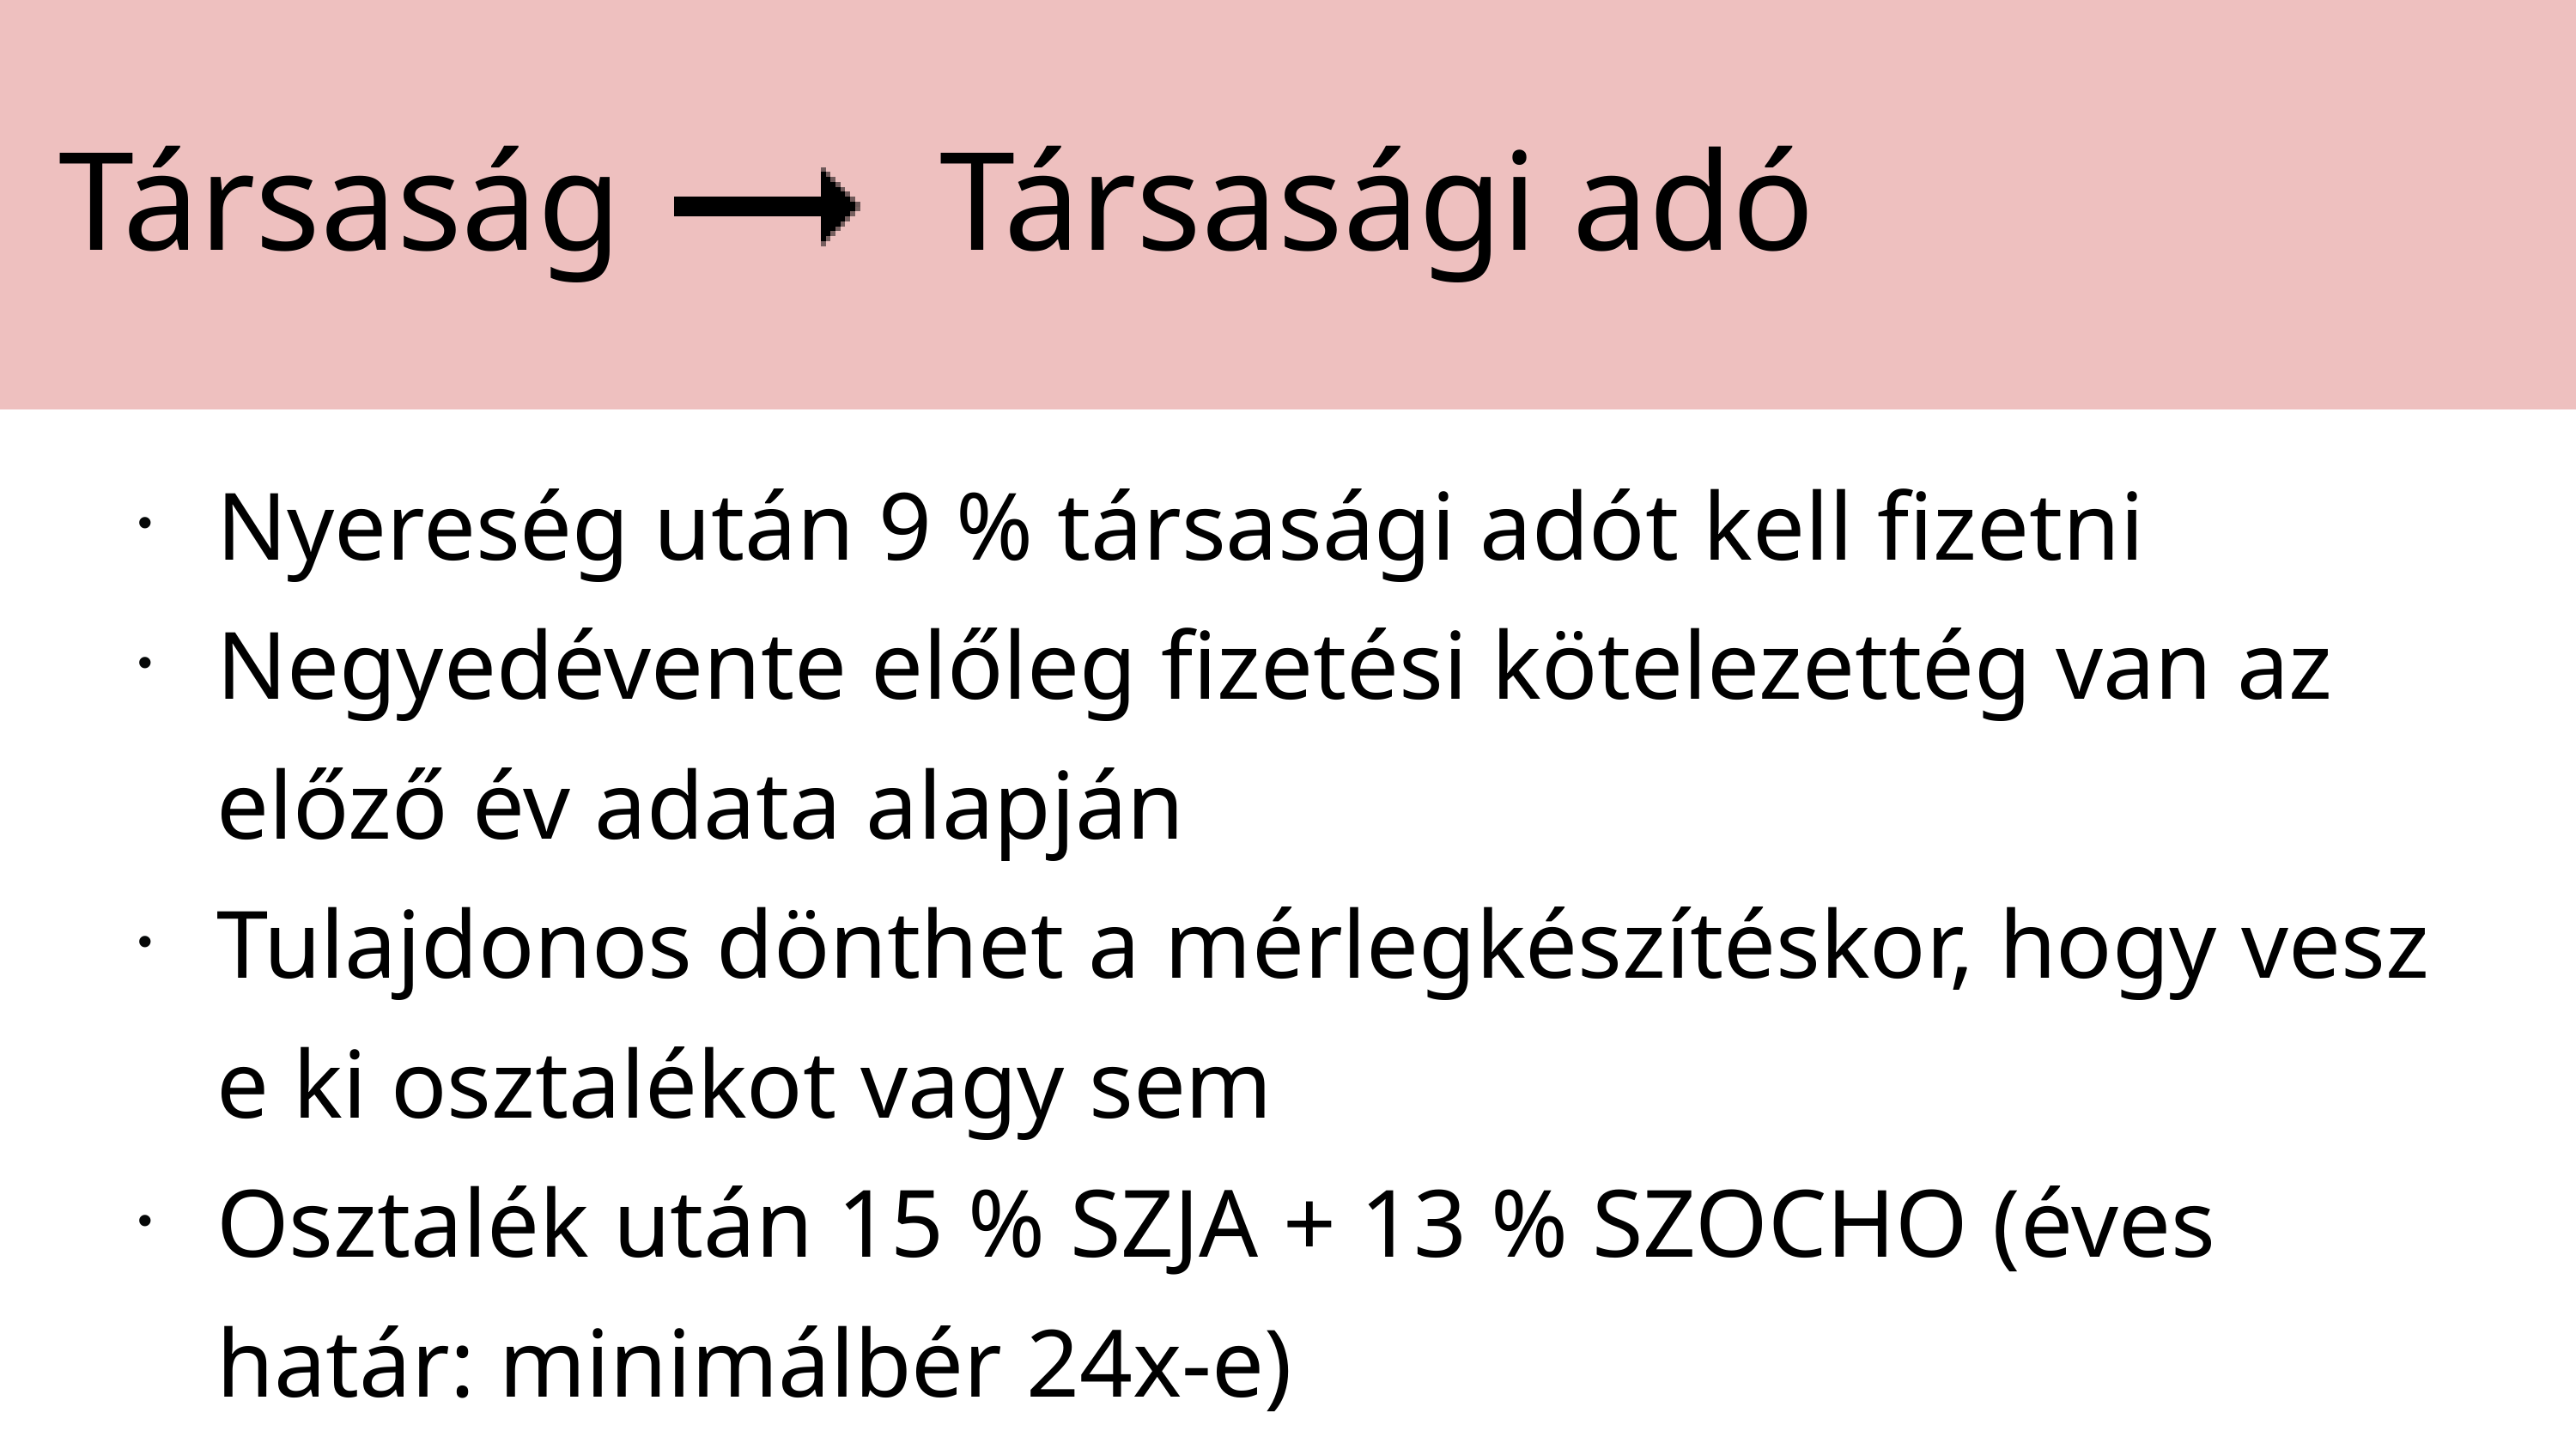

Társaság Társasági adó
Nyereség után 9 % társasági adót kell fizetni
Negyedévente előleg fizetési kötelezettég van az előző év adata alapján
Tulajdonos dönthet a mérlegkészítéskor, hogy vesz e ki osztalékot vagy sem
Osztalék után 15 % SZJA + 13 % SZOCHO (éves határ: minimálbér 24x-e)